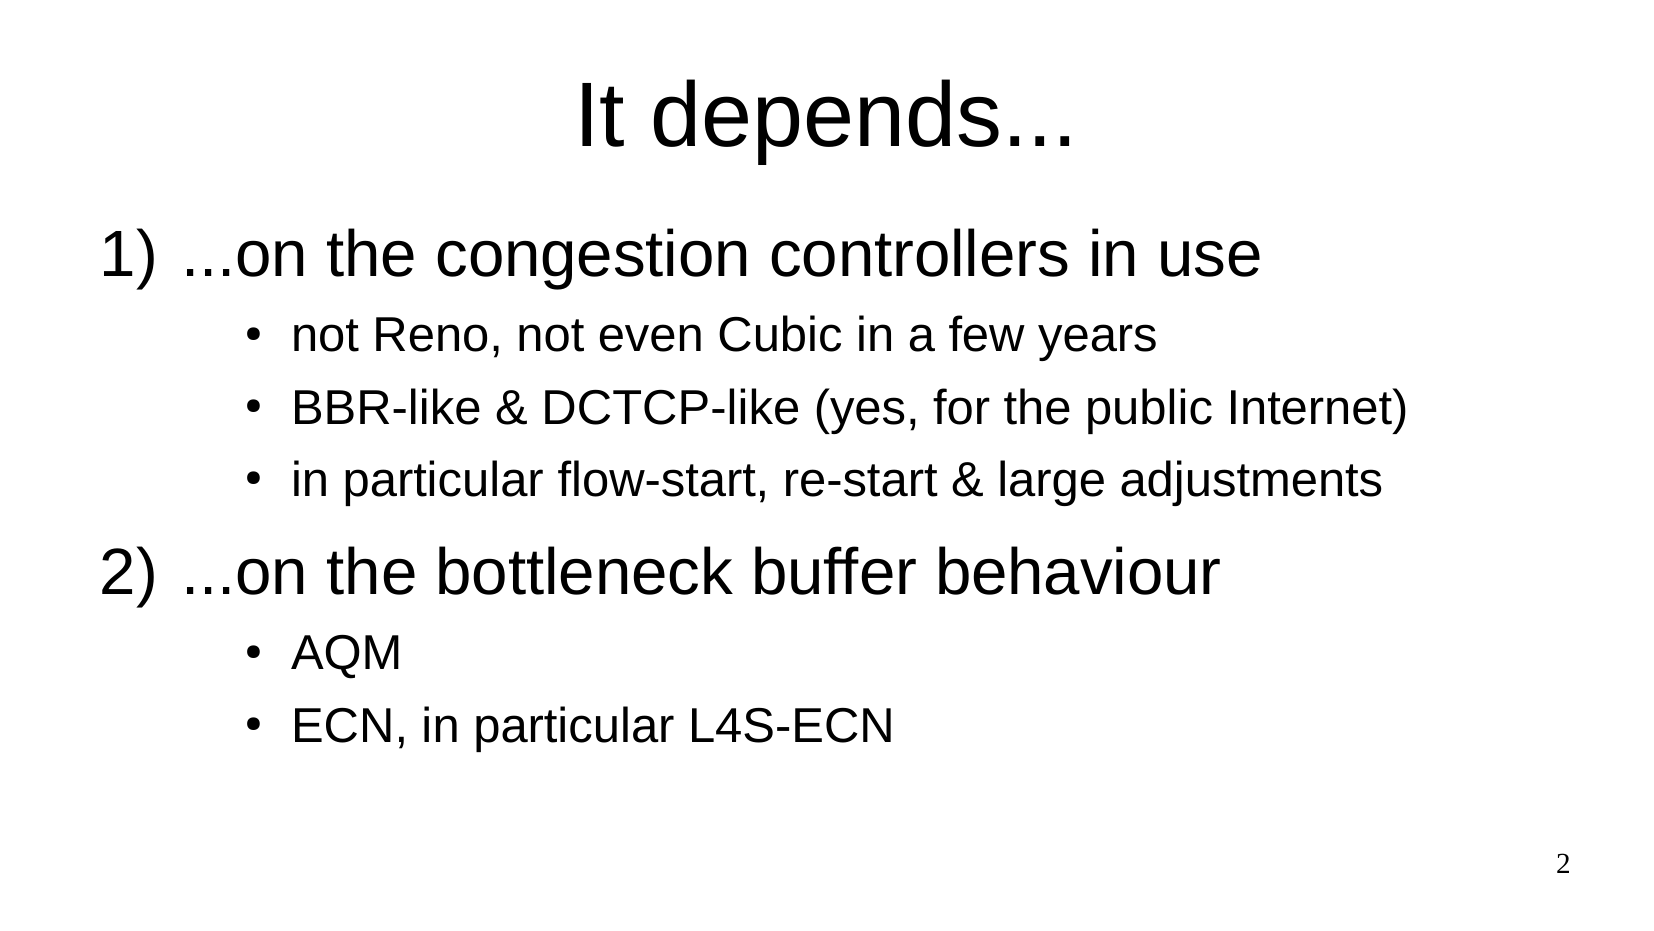

# It depends...
...on the congestion controllers in use
not Reno, not even Cubic in a few years
BBR-like & DCTCP-like (yes, for the public Internet)
in particular flow-start, re-start & large adjustments
...on the bottleneck buffer behaviour
AQM
ECN, in particular L4S-ECN
2